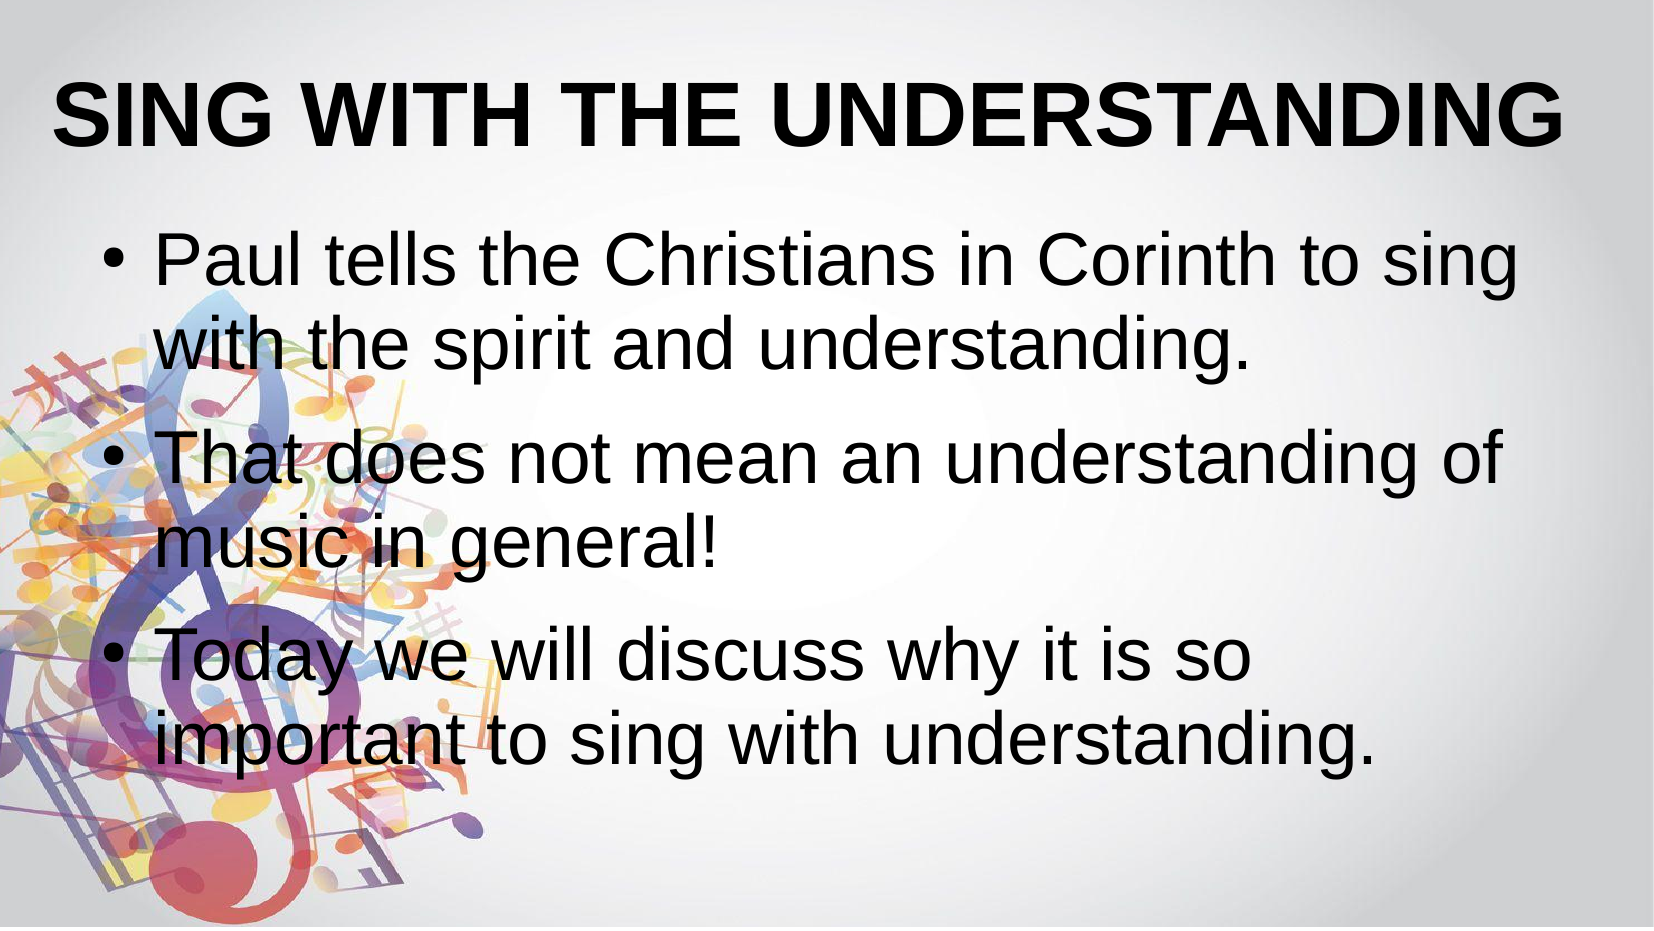

# SING WITH THE UNDERSTANDING
Paul tells the Christians in Corinth to sing with the spirit and understanding.
That does not mean an understanding of music in general!
Today we will discuss why it is so important to sing with understanding.